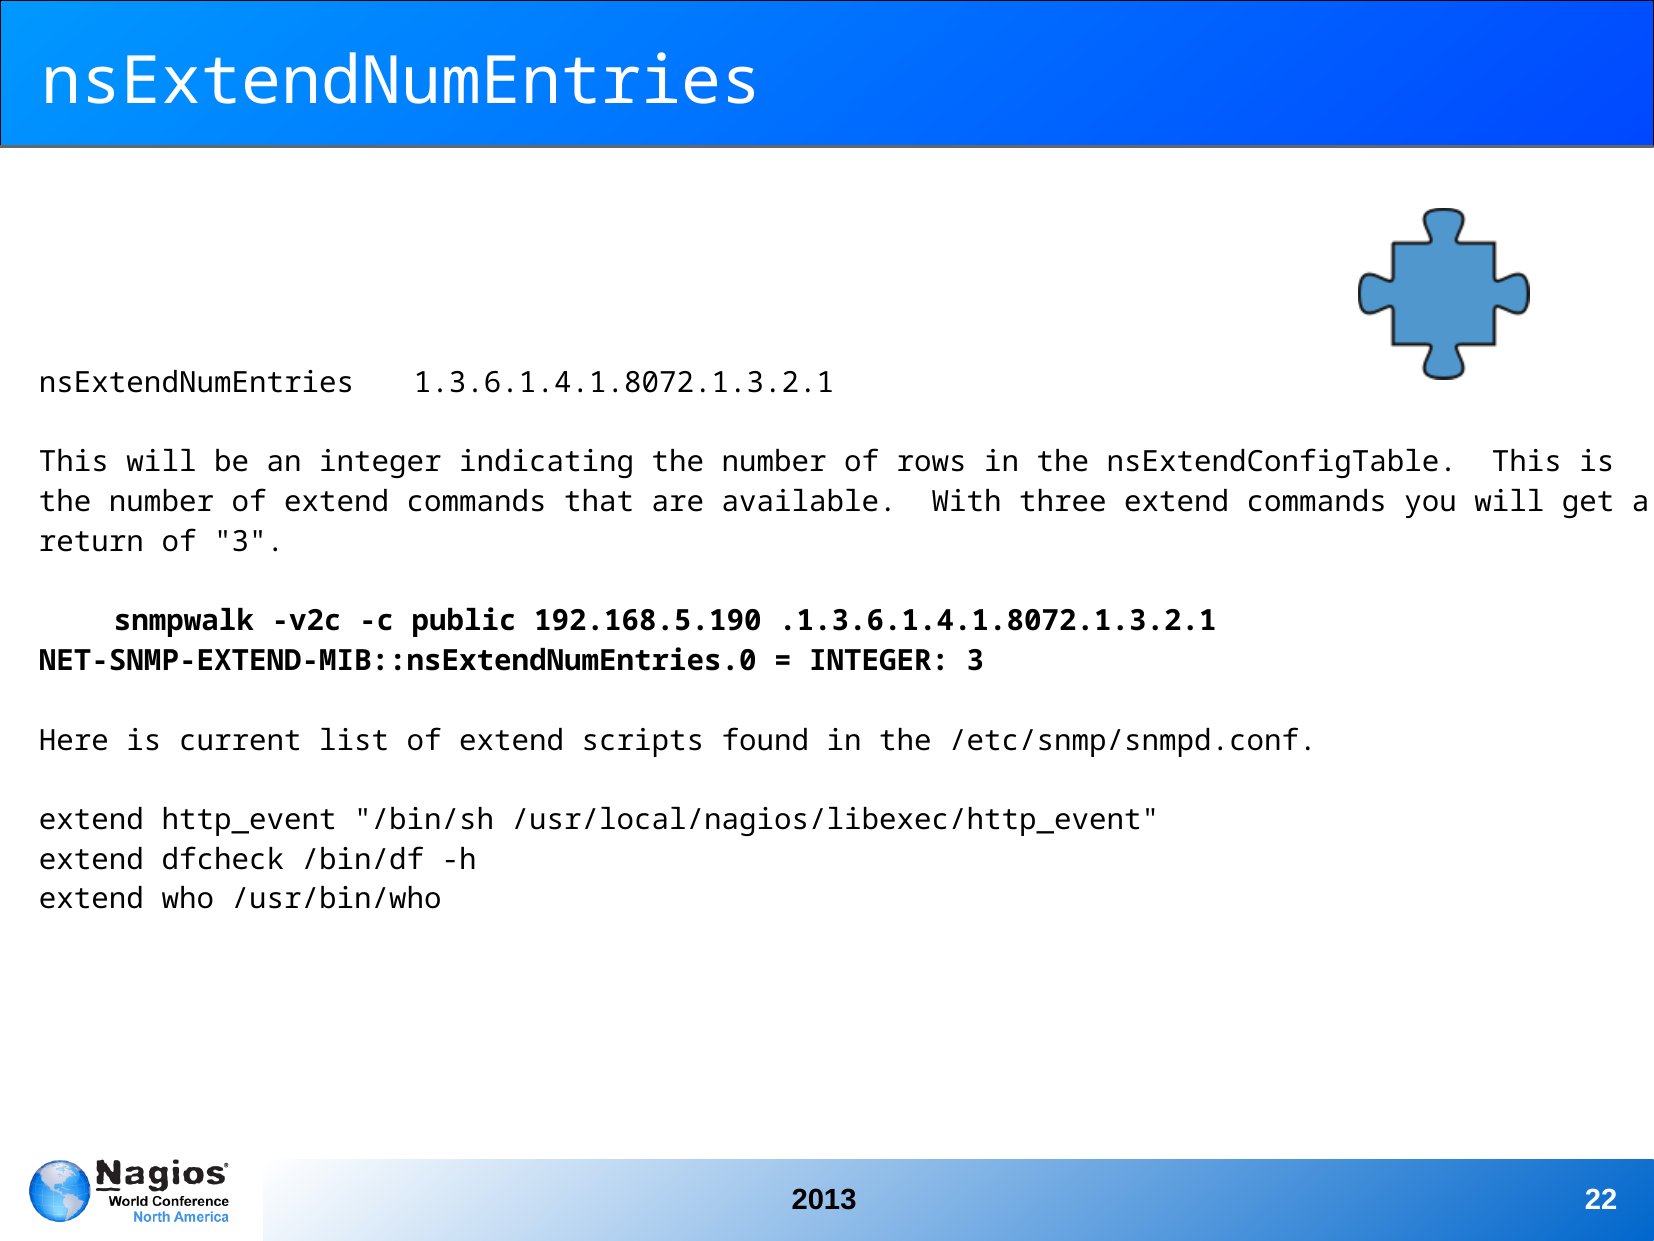

# nsExtendNumEntries
nsExtendNumEntries 	1.3.6.1.4.1.8072.1.3.2.1
This will be an integer indicating the number of rows in the nsExtendConfigTable. This is the number of extend commands that are available. With three extend commands you will get a return of "3".
	snmpwalk -v2c -c public 192.168.5.190 .1.3.6.1.4.1.8072.1.3.2.1
NET-SNMP-EXTEND-MIB::nsExtendNumEntries.0 = INTEGER: 3
Here is current list of extend scripts found in the /etc/snmp/snmpd.conf.
extend http_event "/bin/sh /usr/local/nagios/libexec/http_event"
extend dfcheck /bin/df -h
extend who /usr/bin/who
2011
22